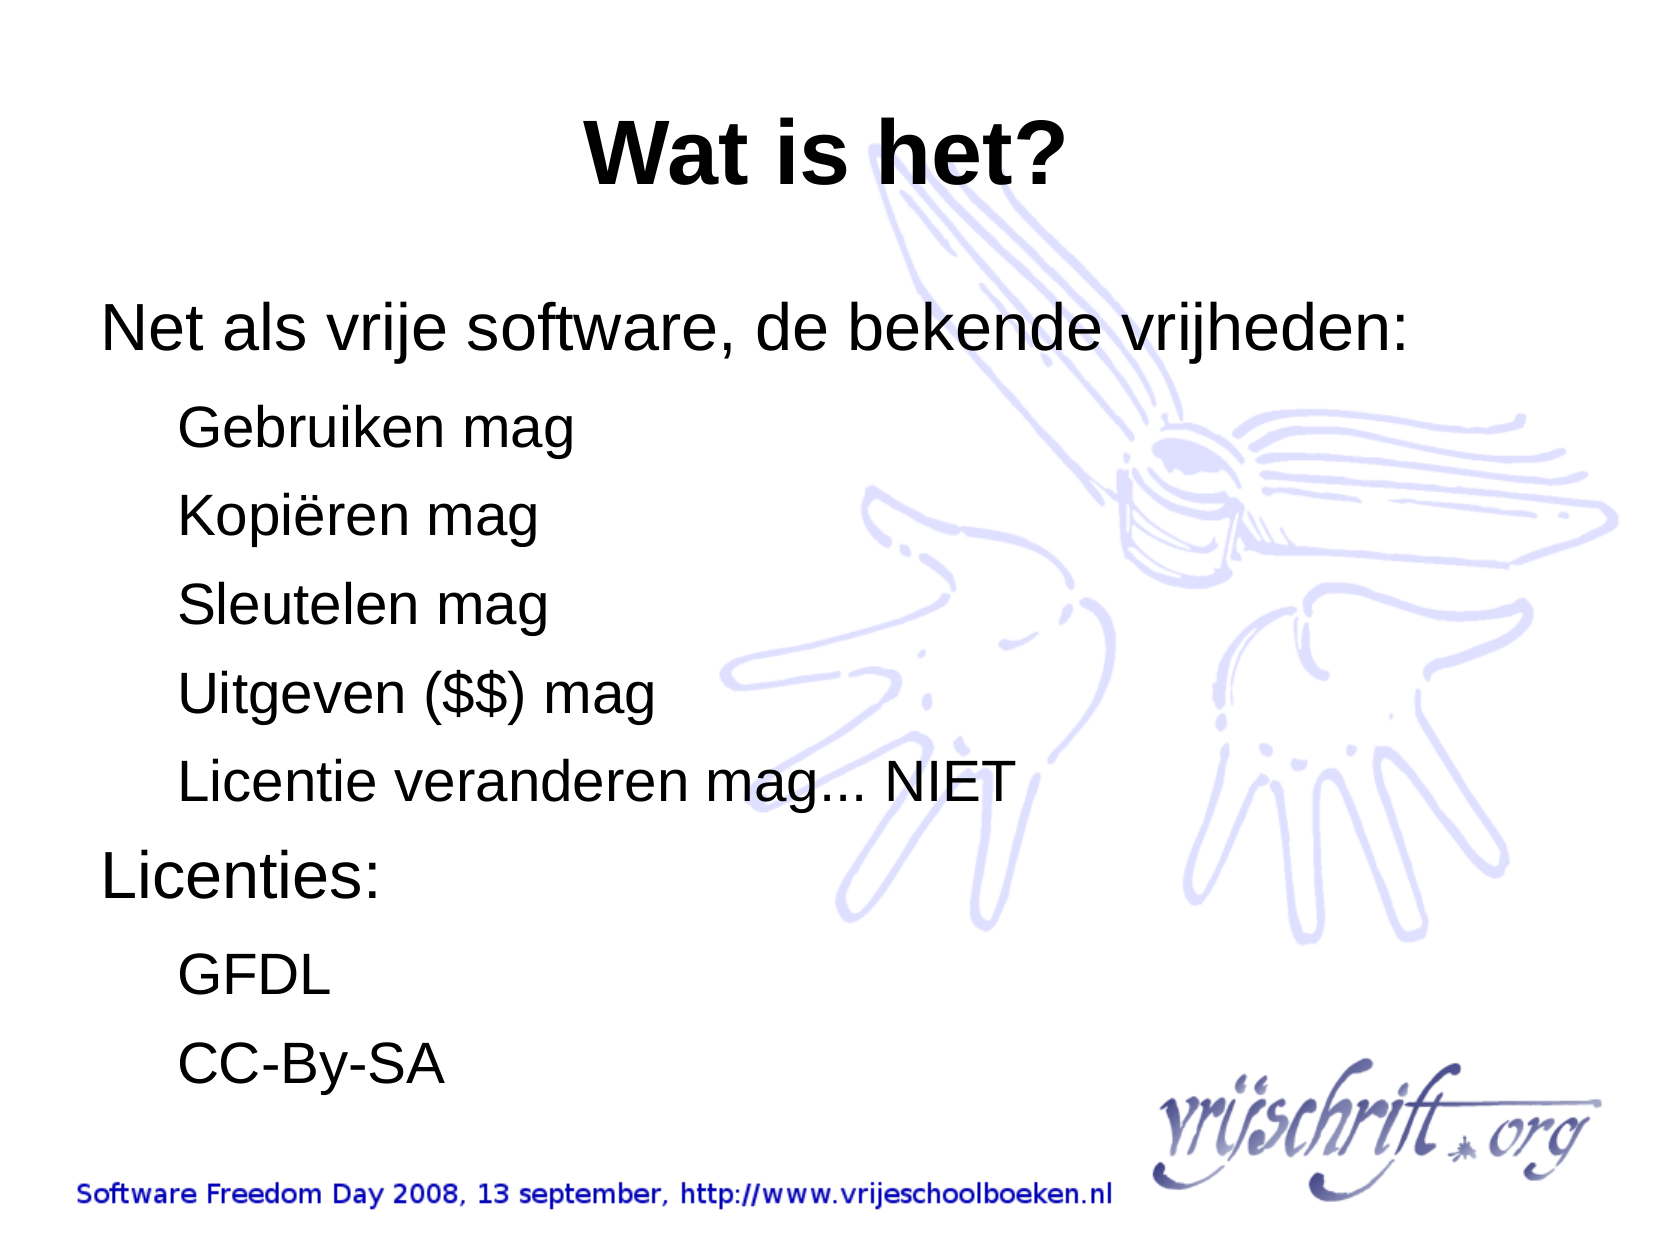

# Wat is het?
Net als vrije software, de bekende vrijheden:
Gebruiken mag
Kopiëren mag
Sleutelen mag
Uitgeven ($$) mag
Licentie veranderen mag... NIET
Licenties:
GFDL
CC-By-SA